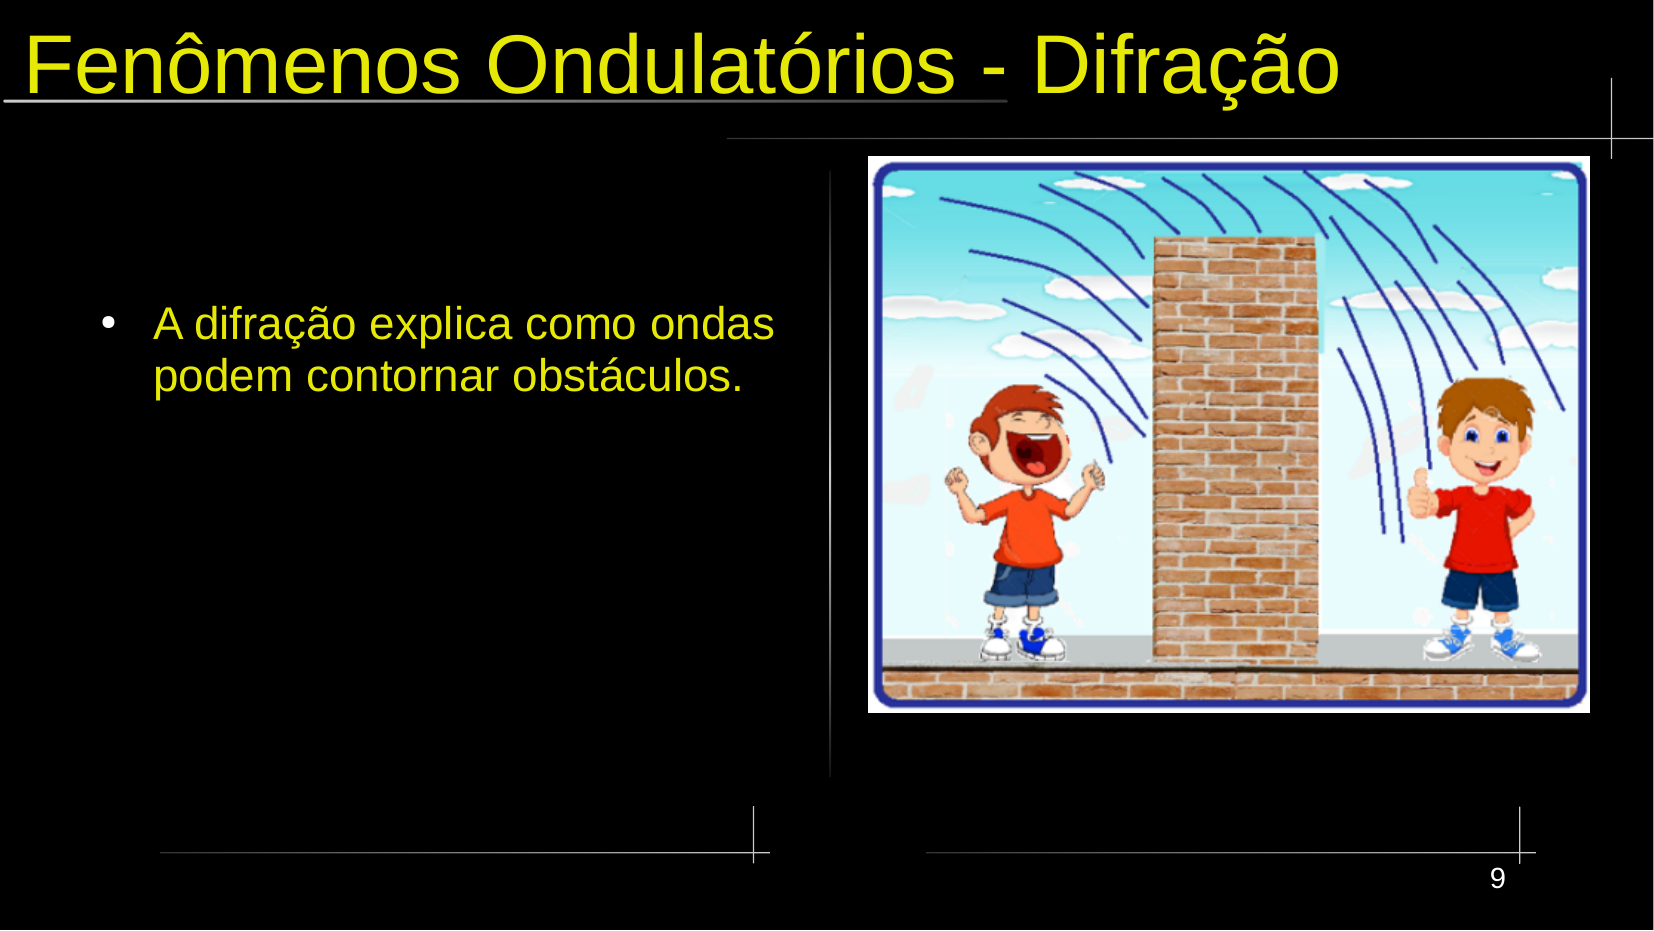

# Fenômenos Ondulatórios - Difração
A difração explica como ondas podem contornar obstáculos.
9